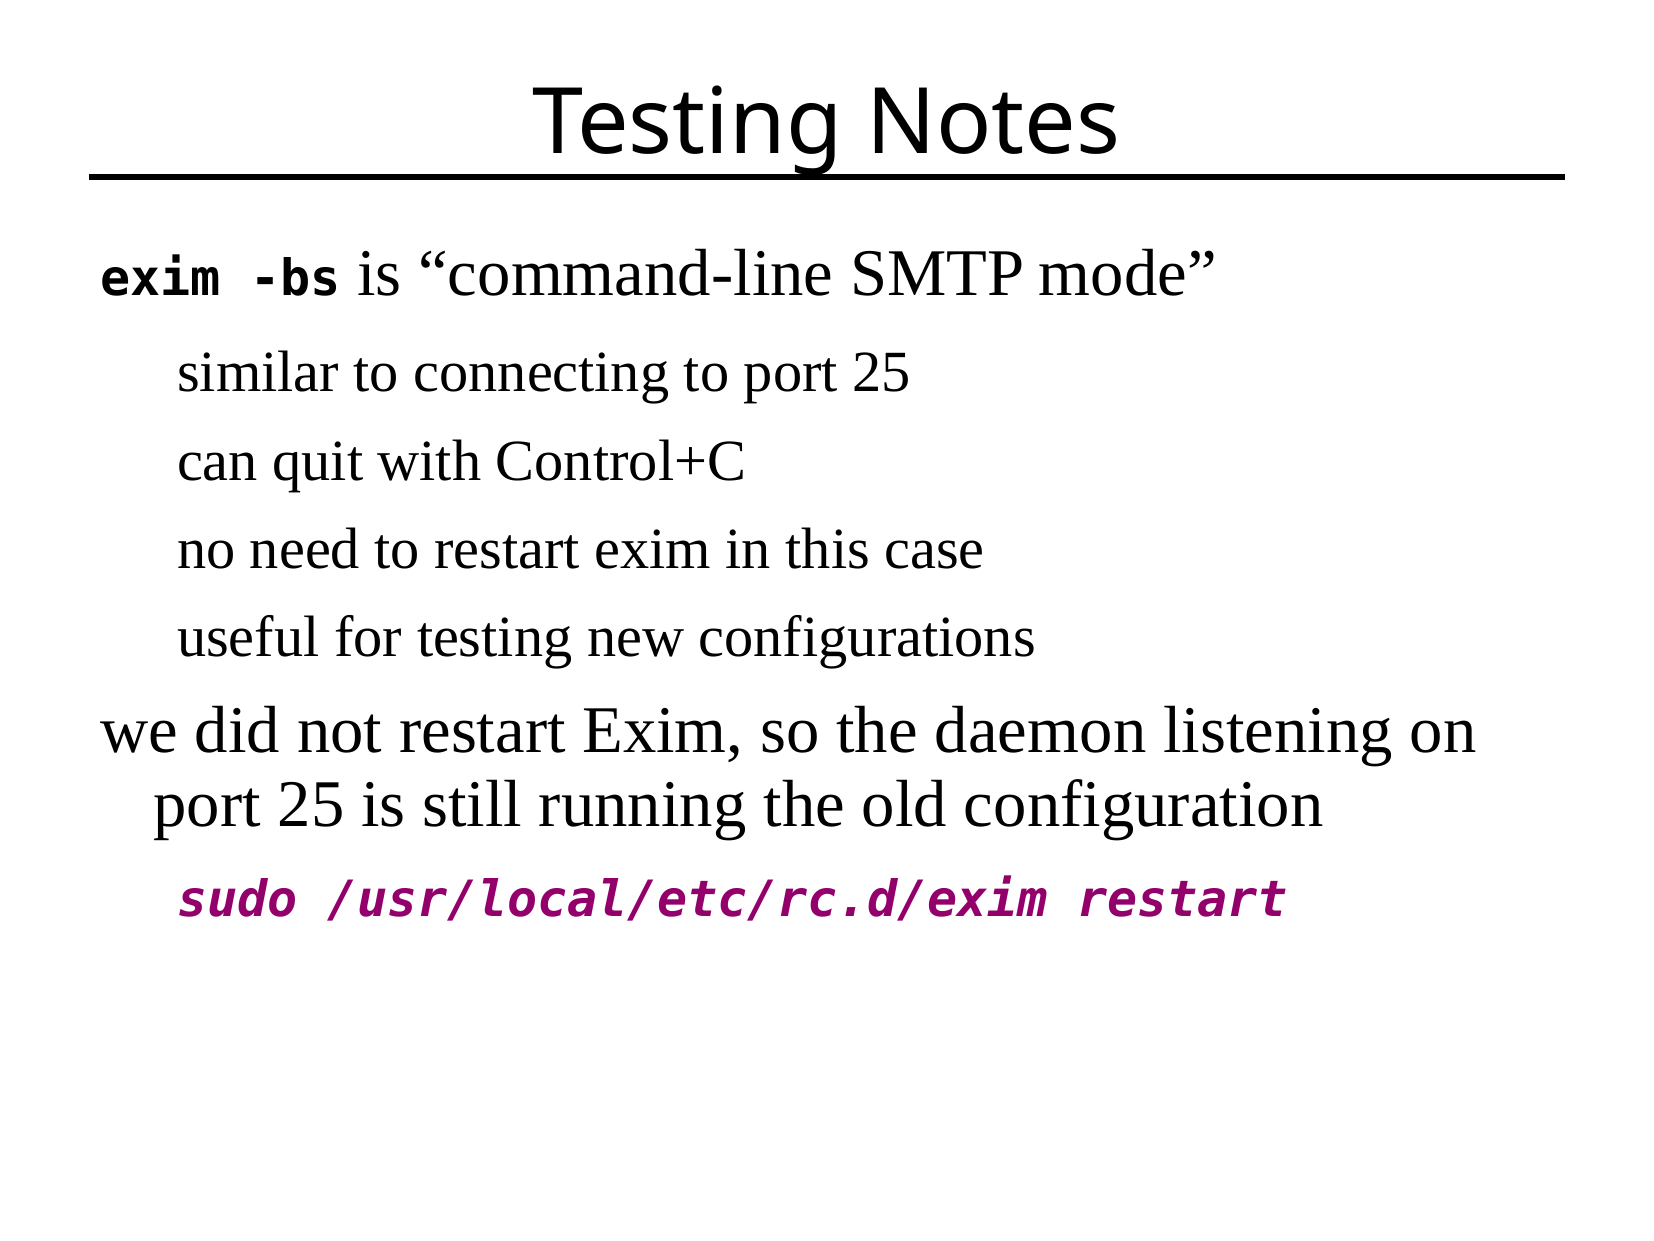

# Testing Notes
exim -bs is “command-line SMTP mode”
similar to connecting to port 25
can quit with Control+C
no need to restart exim in this case
useful for testing new configurations
we did not restart Exim, so the daemon listening on port 25 is still running the old configuration
sudo /usr/local/etc/rc.d/exim restart